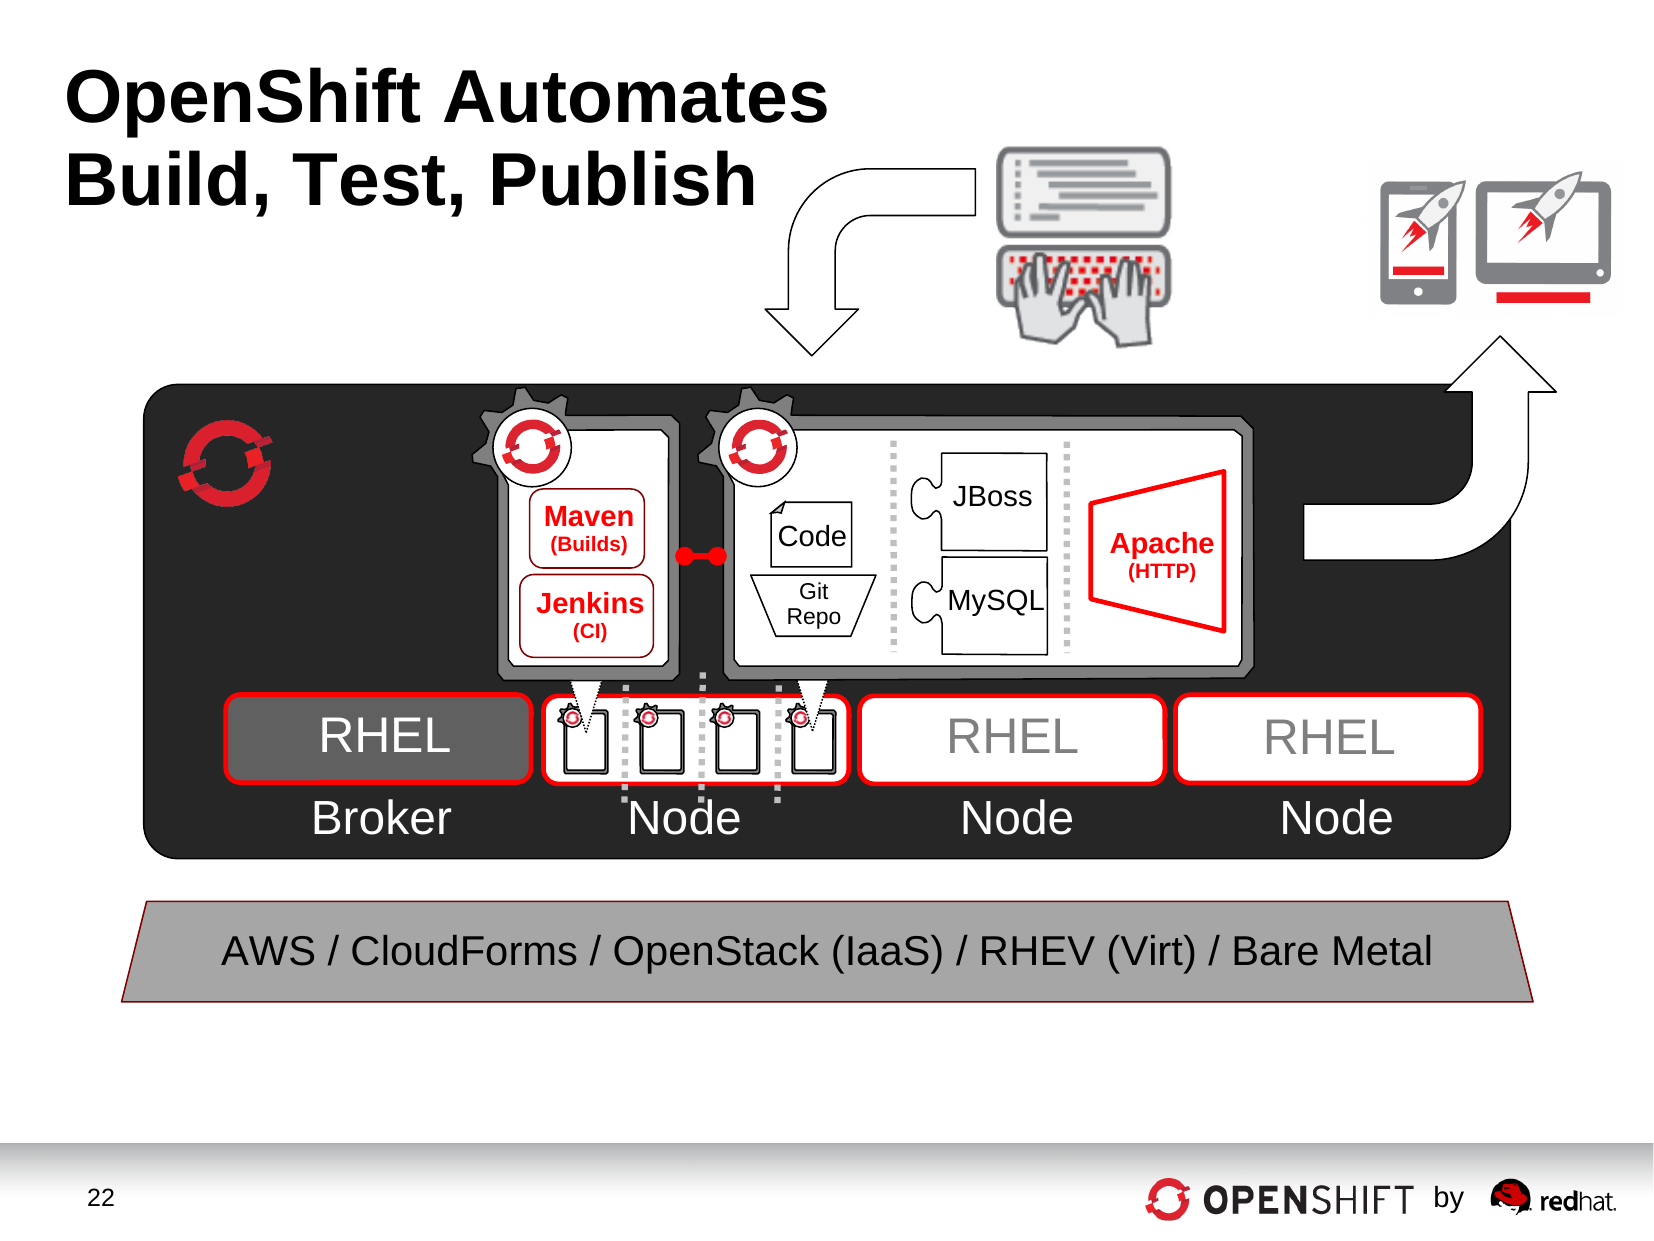

# OpenShift Automates Build, Test, Publish
JBoss
Maven
(Builds)
Code
Apache
(HTTP)
Git
Repo
MySQL
Jenkins
(CI)
RHEL
RHEL
RHEL
Broker
Node
Node
Node
AWS / CloudForms / OpenStack (IaaS) / RHEV (Virt) / Bare Metal